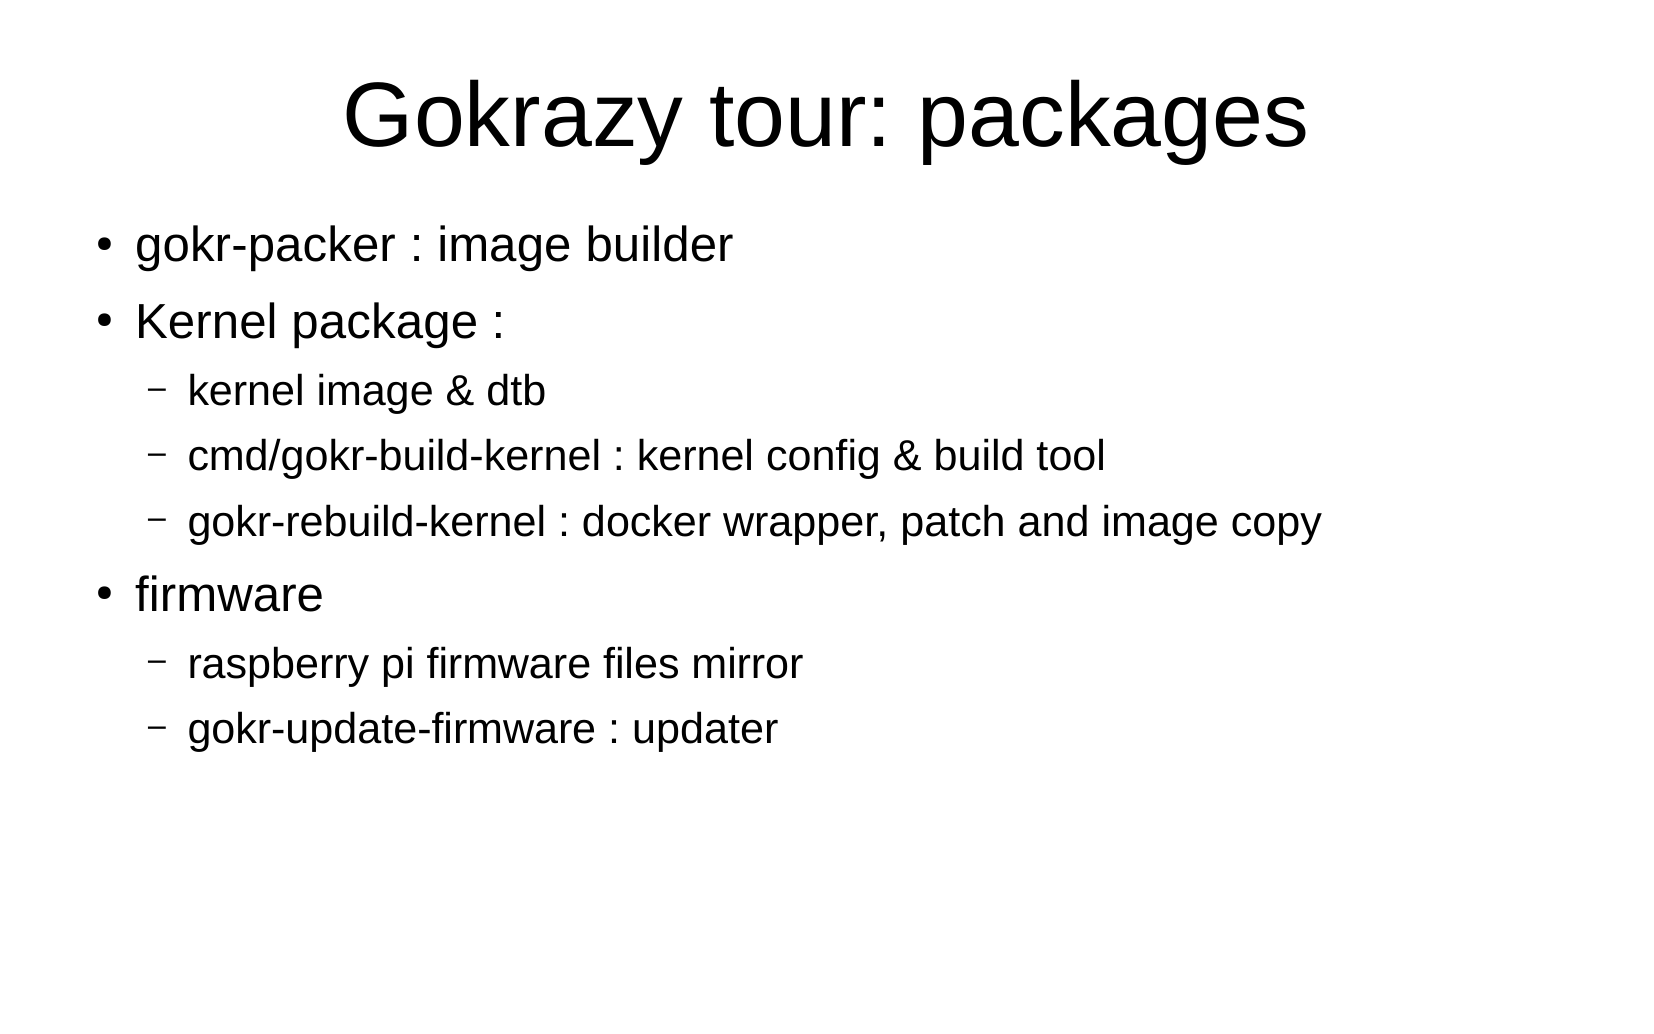

# Gokrazy tour: packages
gokr-packer : image builder
Kernel package :
kernel image & dtb
cmd/gokr-build-kernel : kernel config & build tool
gokr-rebuild-kernel : docker wrapper, patch and image copy
firmware
raspberry pi firmware files mirror
gokr-update-firmware : updater